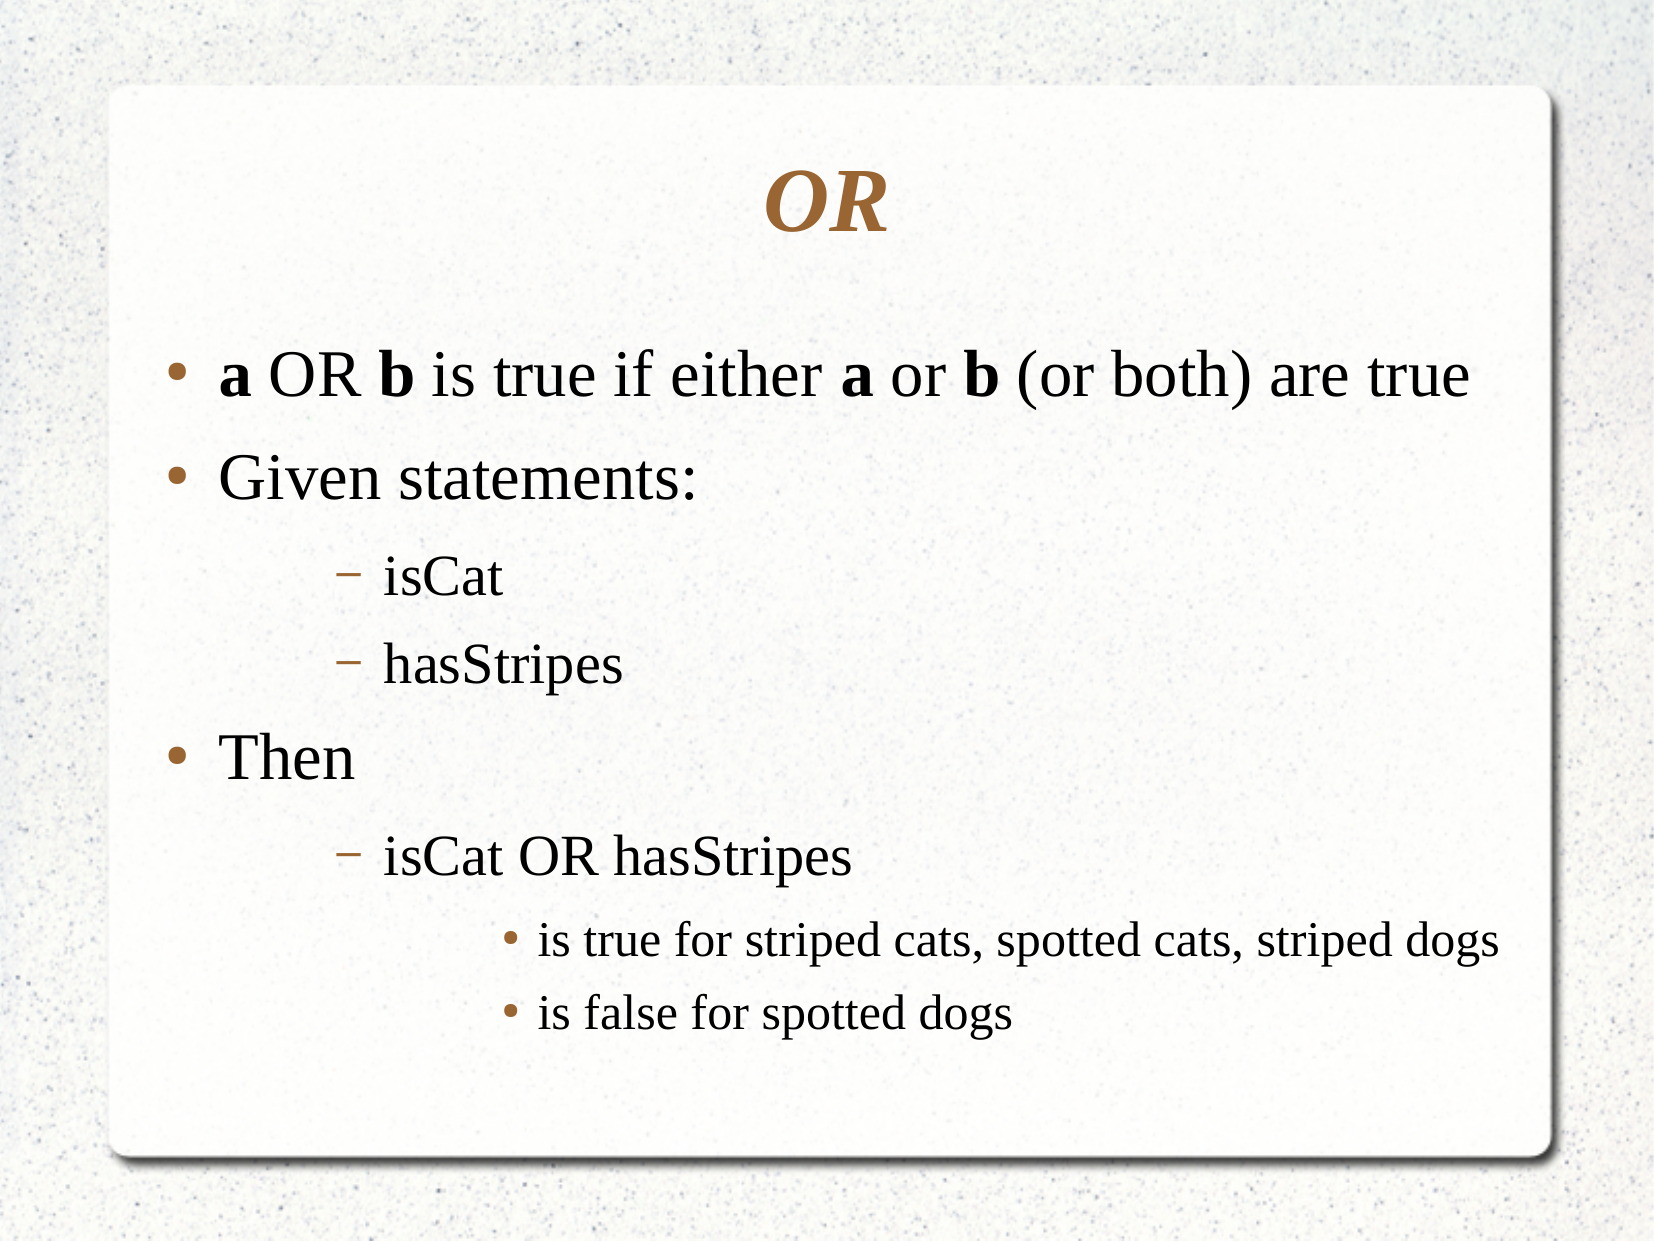

# OR
a OR b is true if either a or b (or both) are true
Given statements:
isCat
hasStripes
Then
isCat OR hasStripes
is true for striped cats, spotted cats, striped dogs
is false for spotted dogs